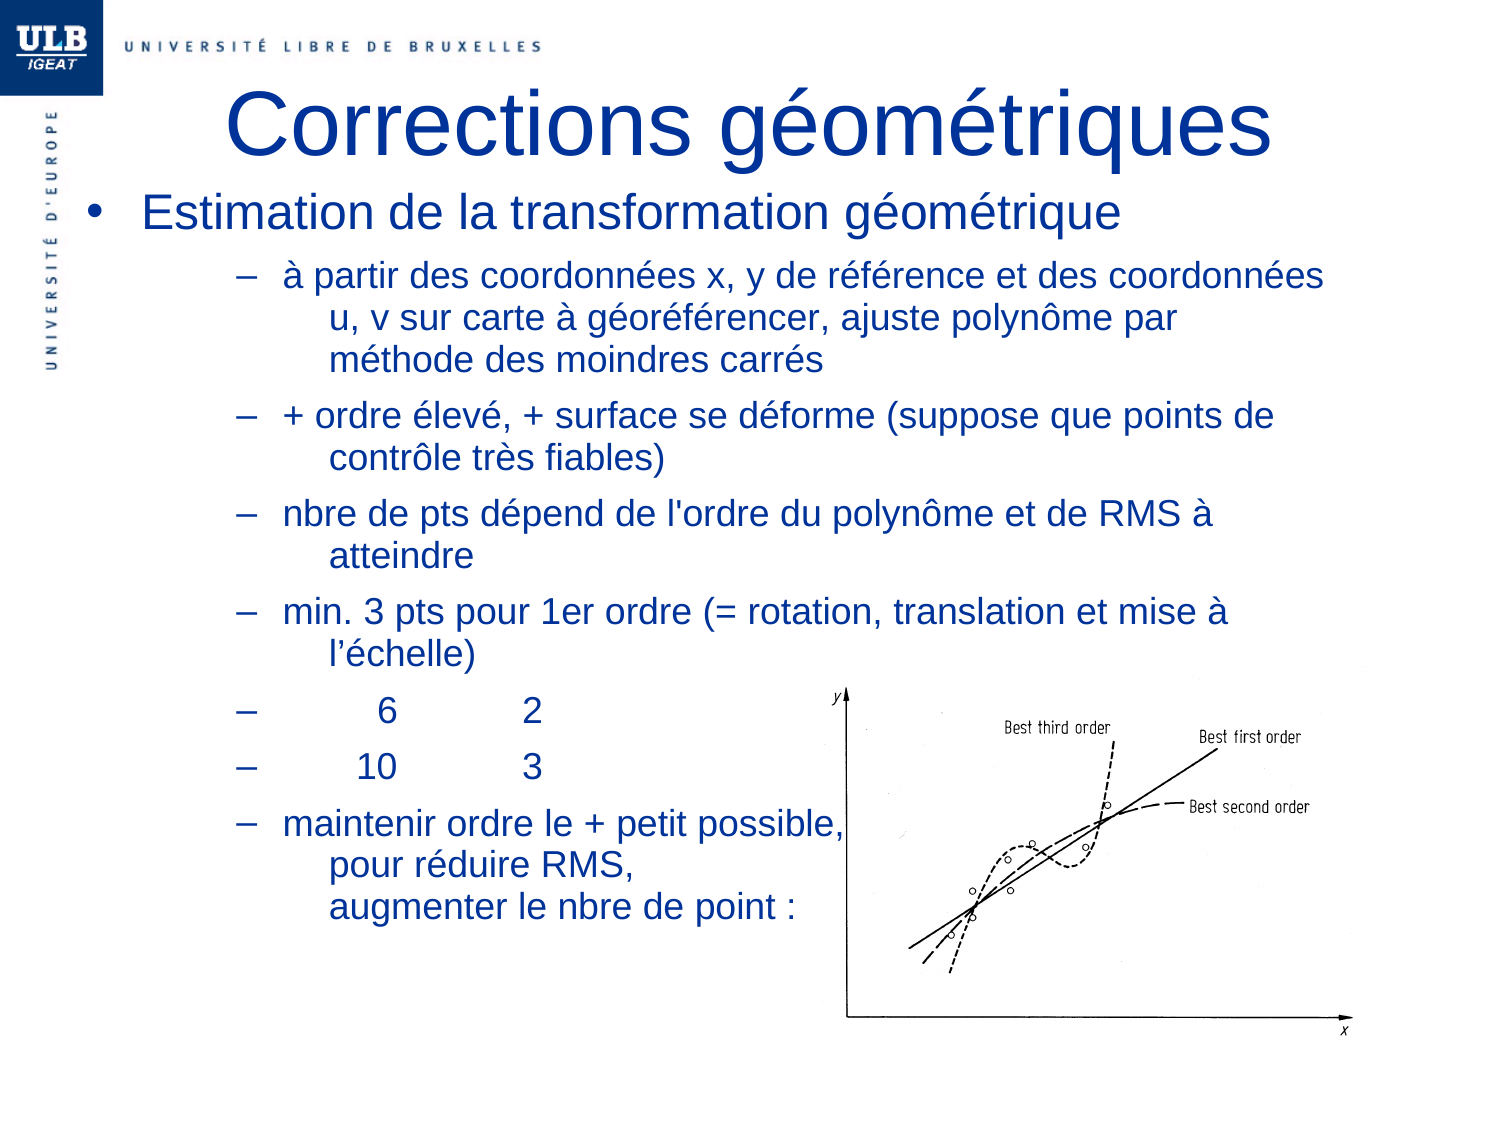

# Corrections géométriques
Estimation de la transformation géométrique
à partir des coordonnées x, y de référence et des coordonnées u, v sur carte à géoréférencer, ajuste polynôme par méthode des moindres carrés
+ ordre élevé, + surface se déforme (suppose que points de contrôle très fiables)‏
nbre de pts dépend de l'ordre du polynôme et de RMS à atteindre
min. 3 pts pour 1er ordre (= rotation, translation et mise à l’échelle)‏
 6	 2
 10 	 3
maintenir ordre le + petit possible,
pour réduire RMS,
augmenter le nbre de point :